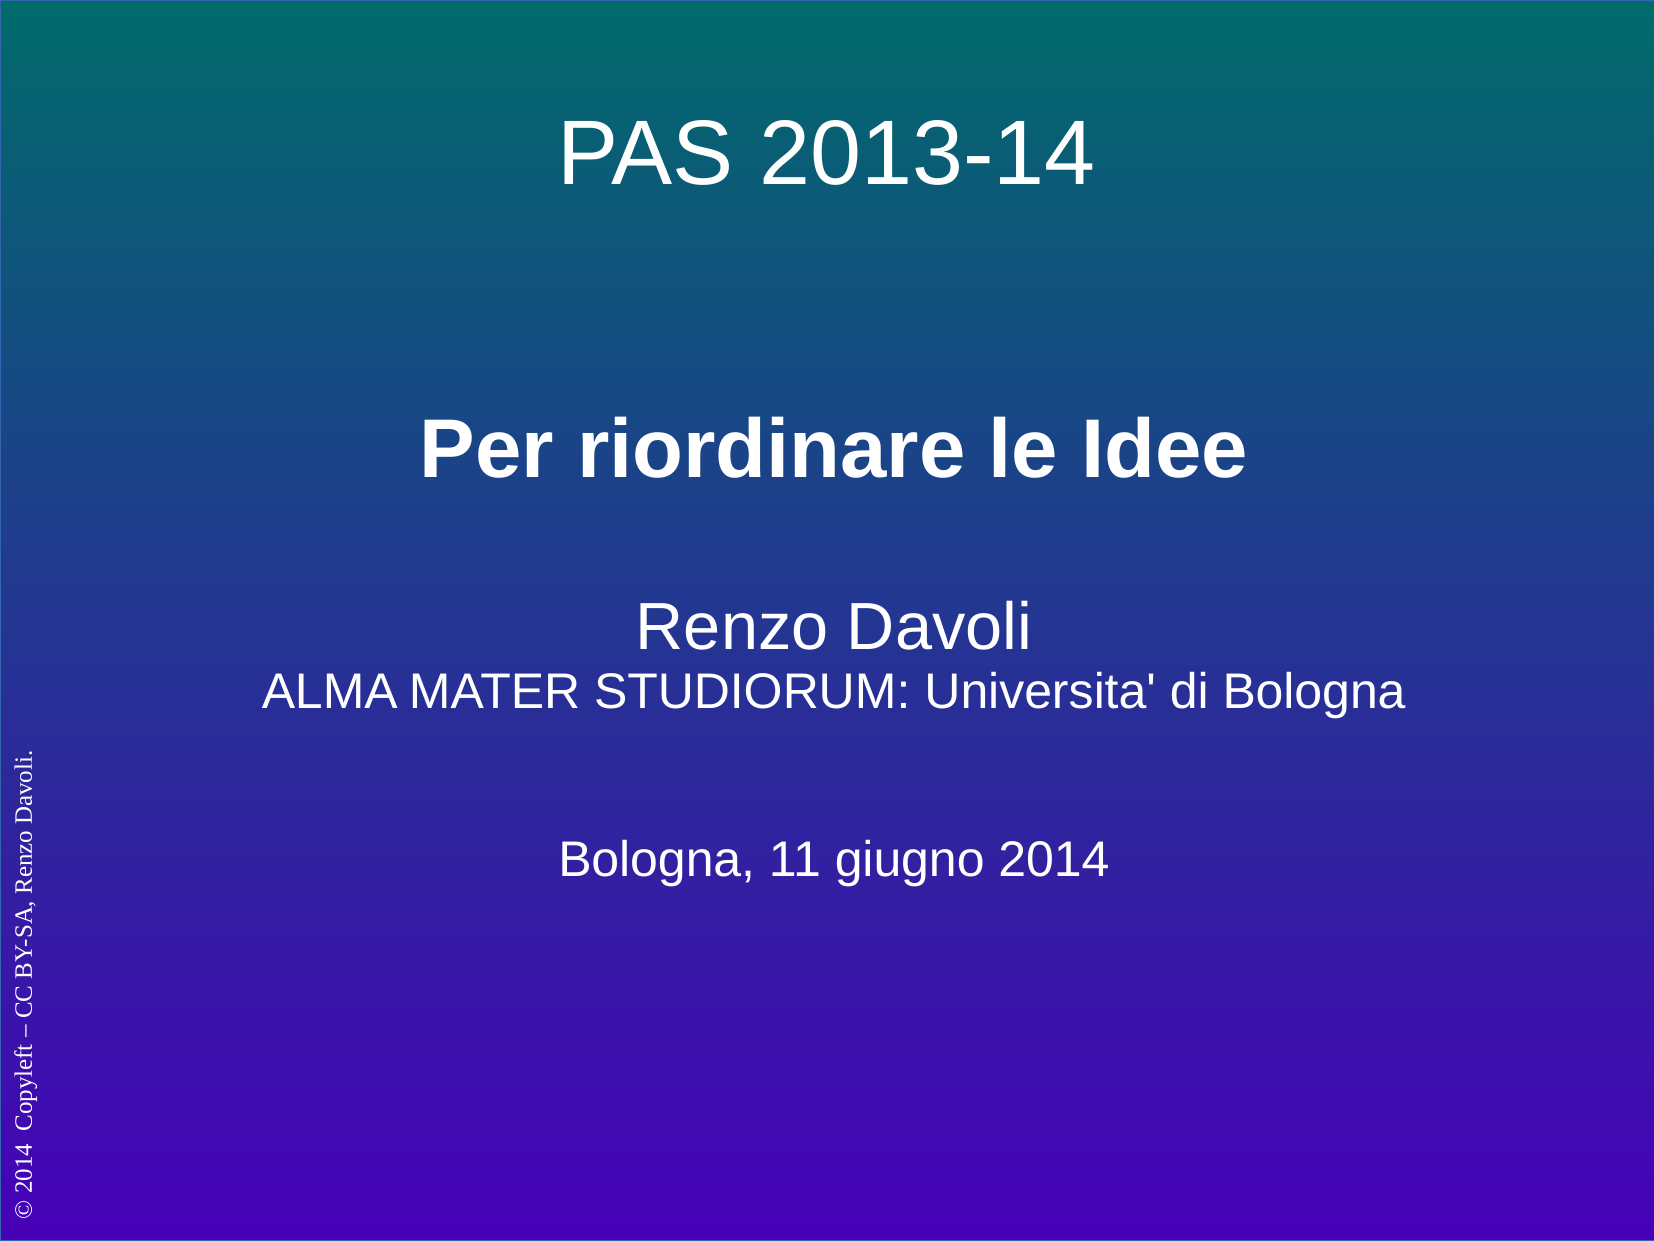

# PAS 2013-14
Per riordinare le Idee
Renzo Davoli
ALMA MATER STUDIORUM: Universita' di Bologna
Bologna, 11 giugno 2014